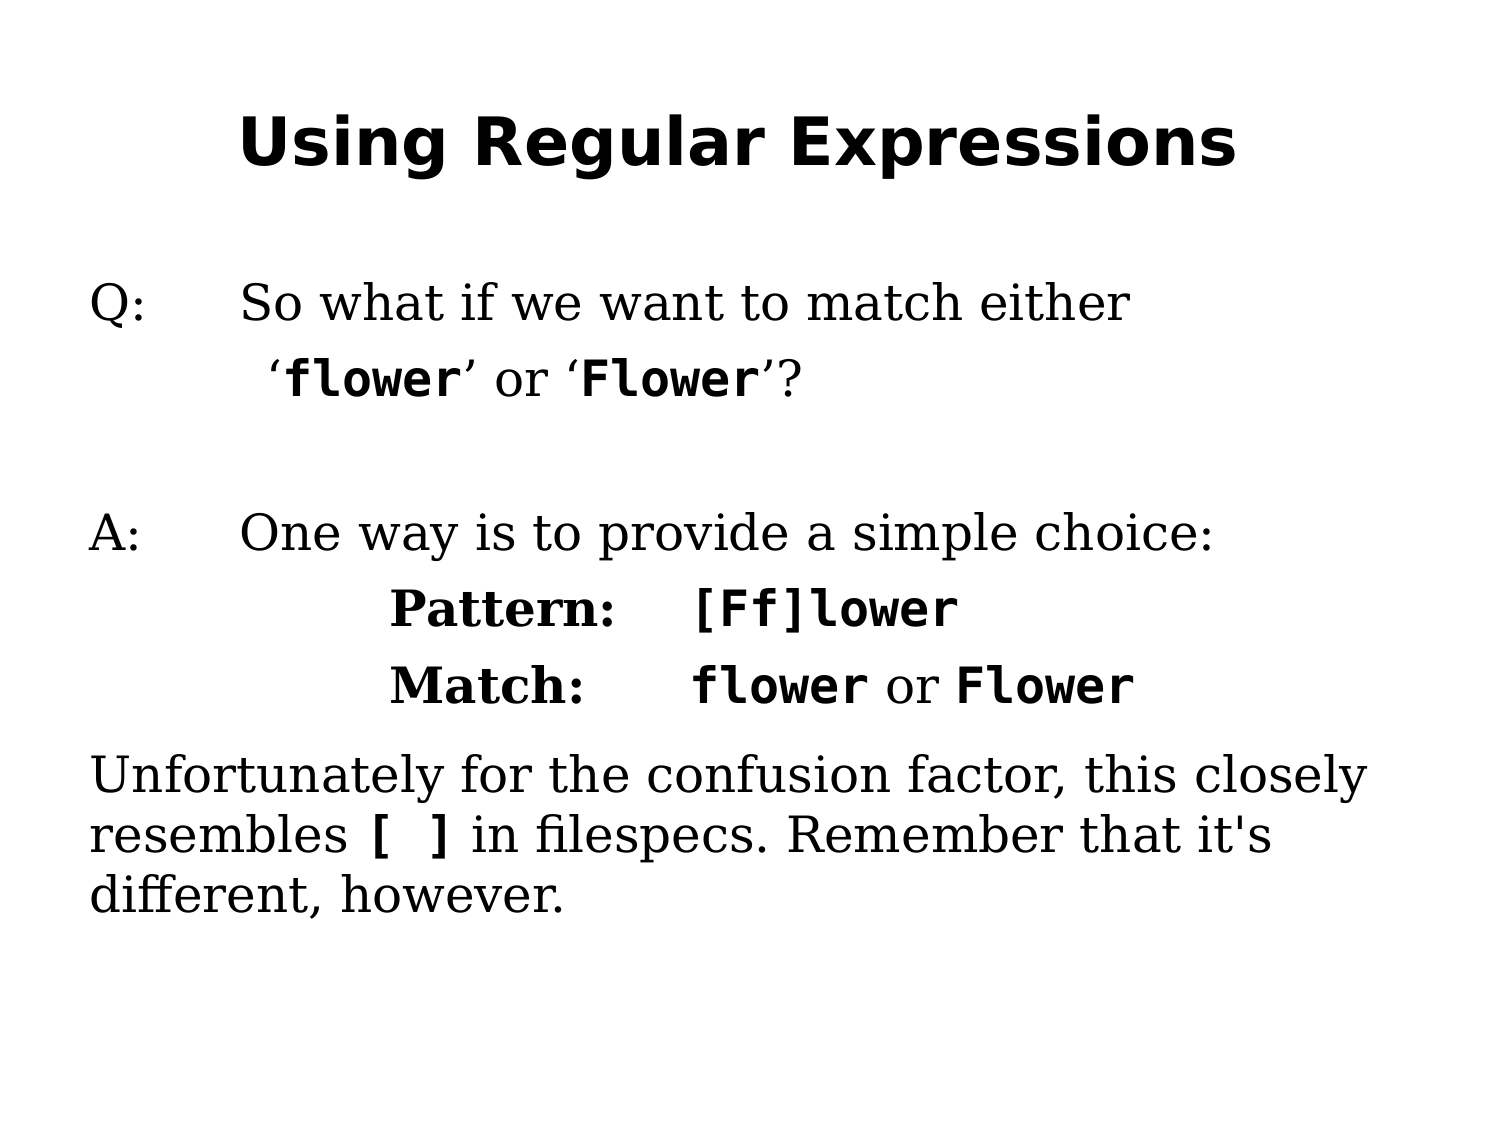

# Using Regular Expressions
Q:	So what if we want to match either
‘flower’ or ‘Flower’?
A:		One way is to provide a simple choice:
			Pattern:	[Ff]lower
			Match:	flower or Flower
Unfortunately for the confusion factor, this closely resembles [ ] in filespecs. Remember that it's different, however.